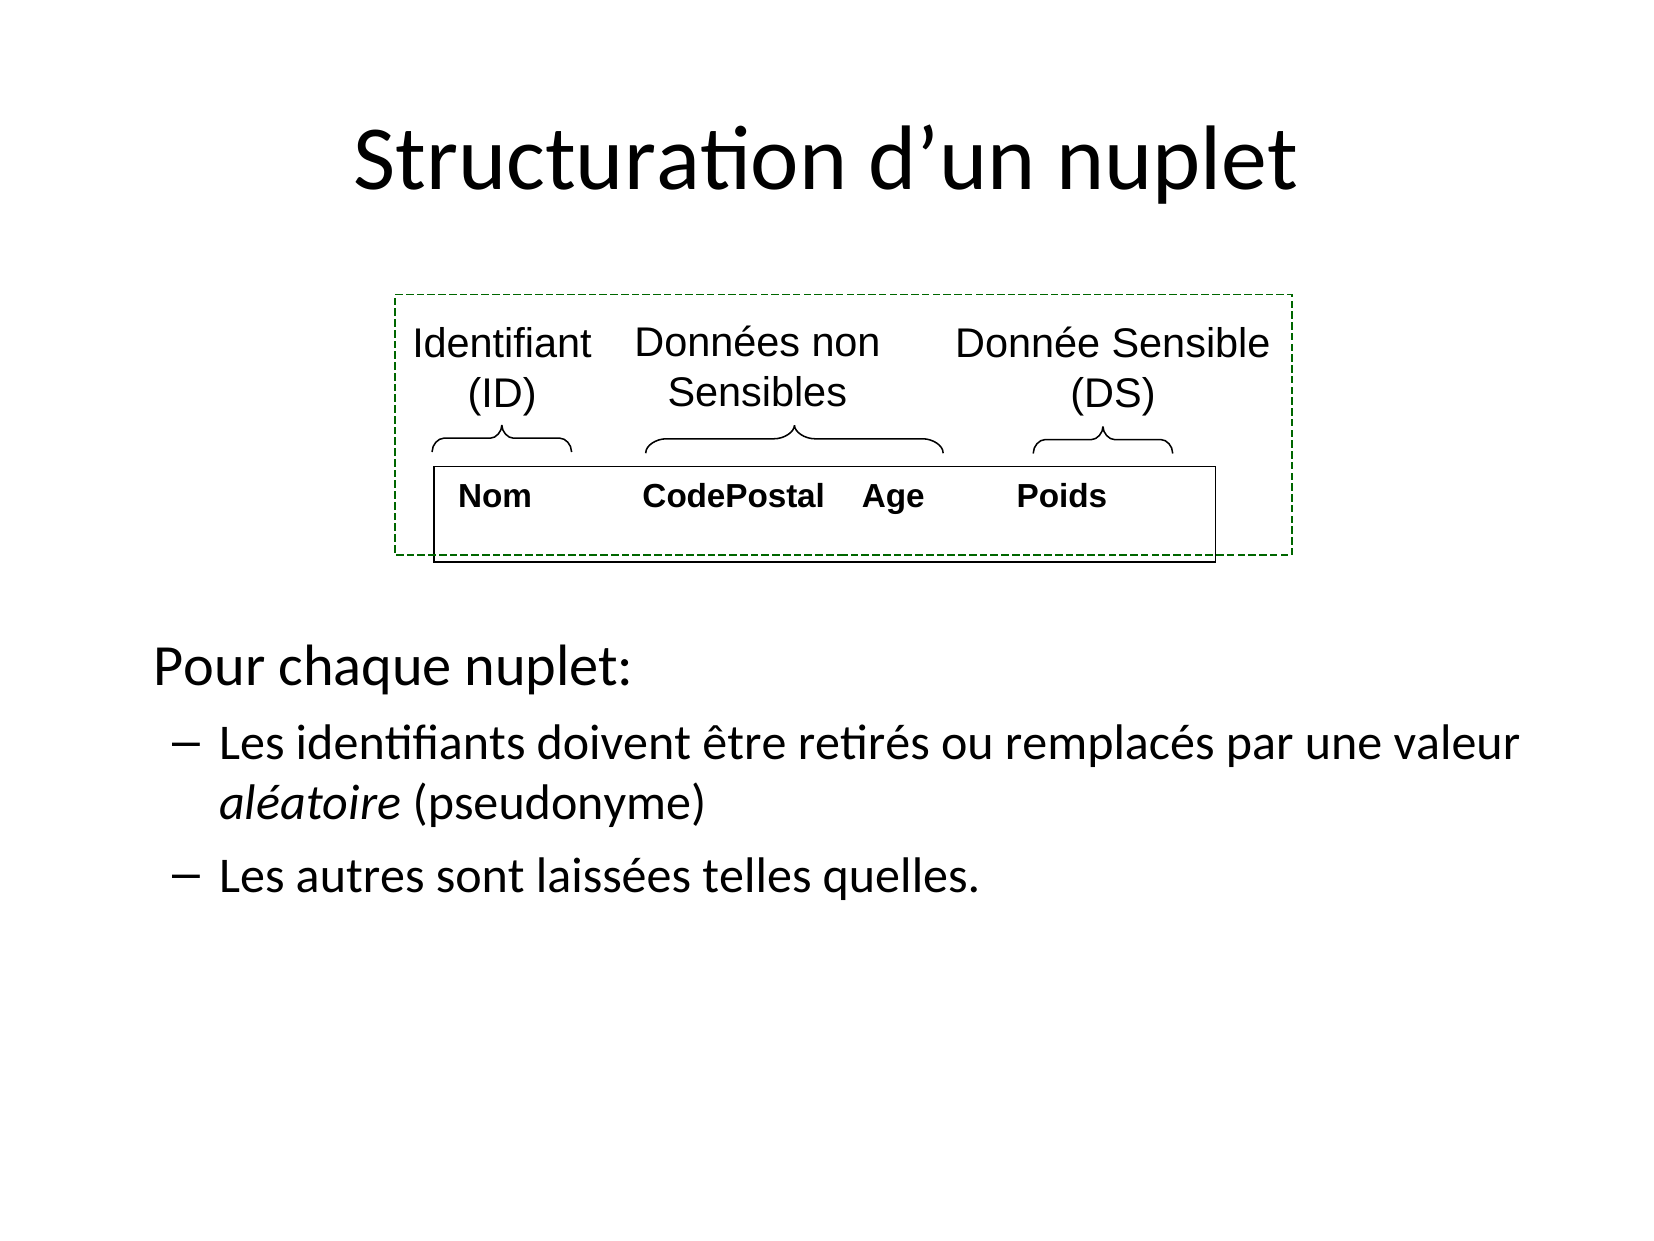

Structuration d’un nuplet
Données non
Sensibles
Identifiant
(ID)
Donnée Sensible
(DS)
 Nom CodePostal Age Poids
	Pour chaque nuplet:
Les identifiants doivent être retirés ou remplacés par une valeur aléatoire (pseudonyme)
Les autres sont laissées telles quelles.